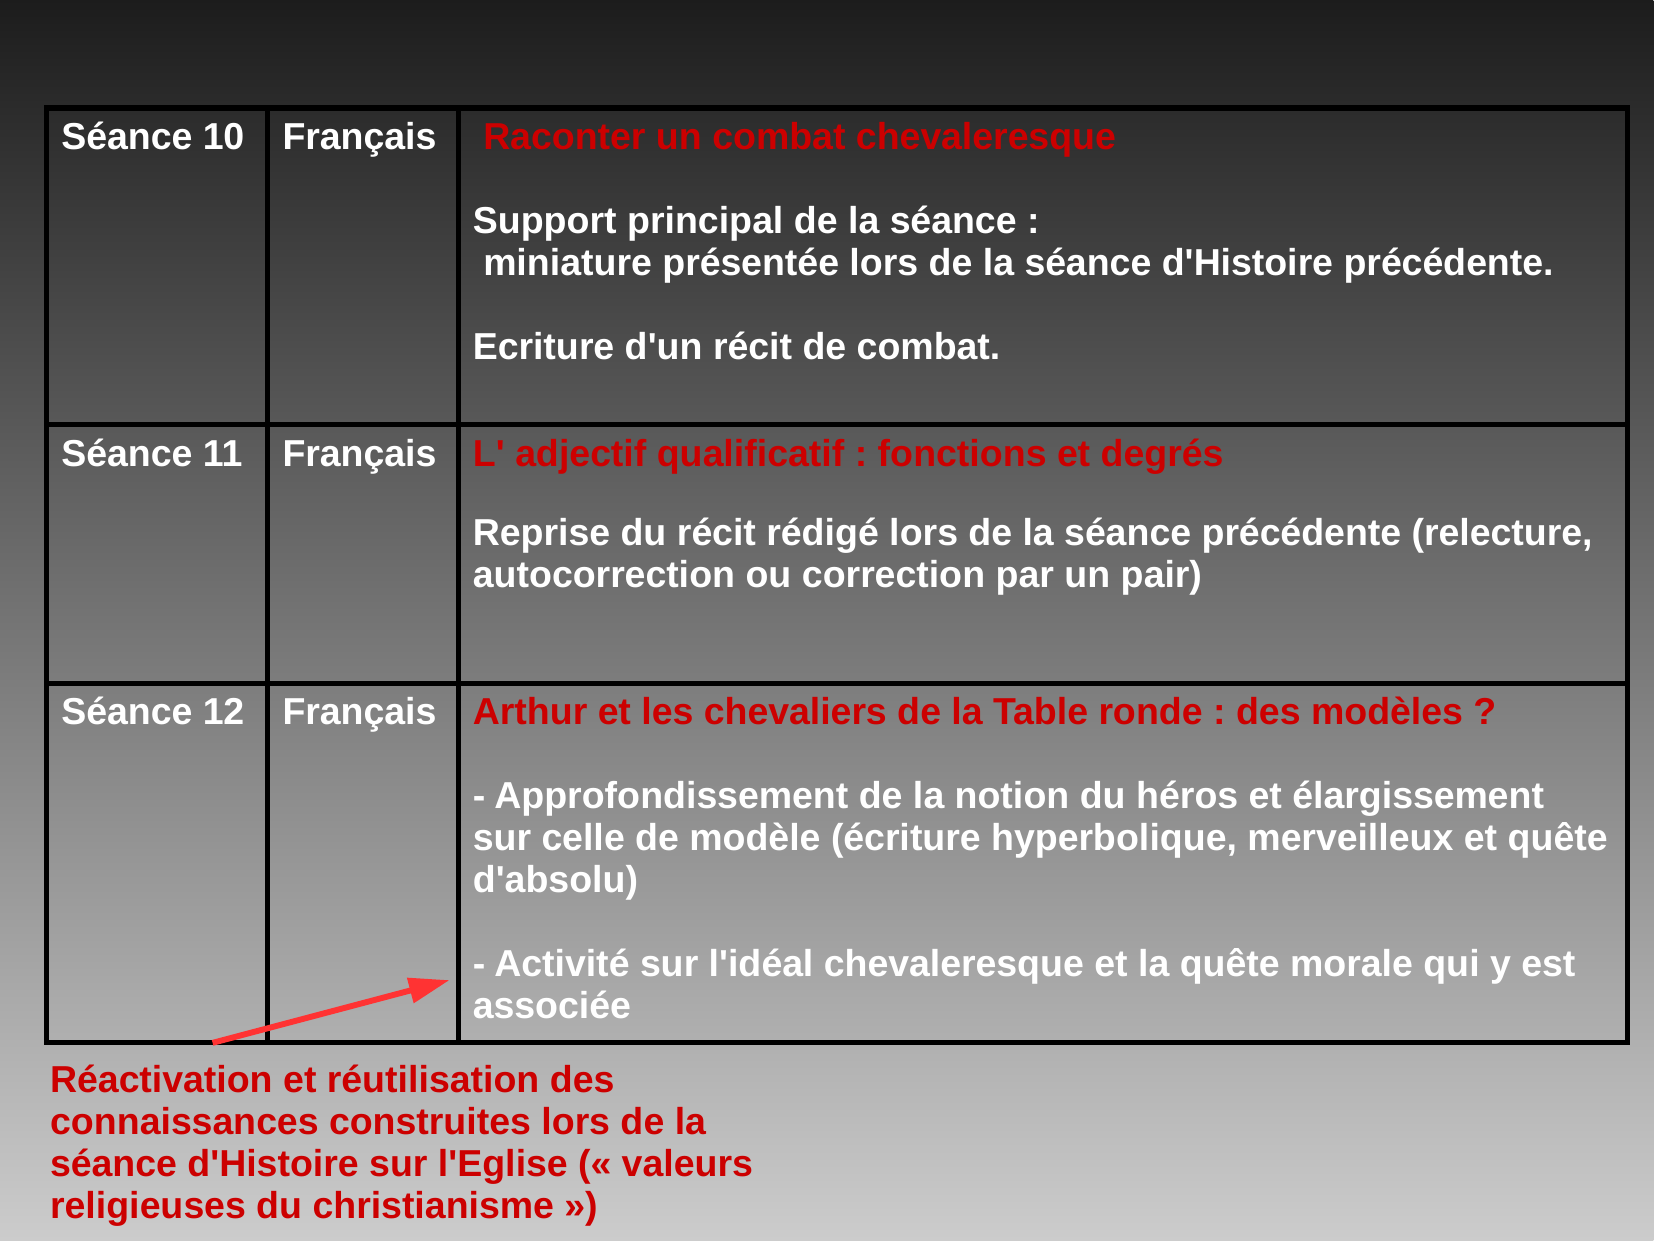

| Séance 10 | Français | Raconter un combat chevaleresque Support principal de la séance : miniature présentée lors de la séance d'Histoire précédente. Ecriture d'un récit de combat. |
| --- | --- | --- |
| Séance 11 | Français | L' adjectif qualificatif : fonctions et degrés Reprise du récit rédigé lors de la séance précédente (relecture, autocorrection ou correction par un pair) |
| Séance 12 | Français | Arthur et les chevaliers de la Table ronde : des modèles ? - Approfondissement de la notion du héros et élargissement sur celle de modèle (écriture hyperbolique, merveilleux et quête d'absolu) - Activité sur l'idéal chevaleresque et la quête morale qui y est associée |
Réactivation et réutilisation des connaissances construites lors de la séance d'Histoire sur l'Eglise (« valeurs religieuses du christianisme »)